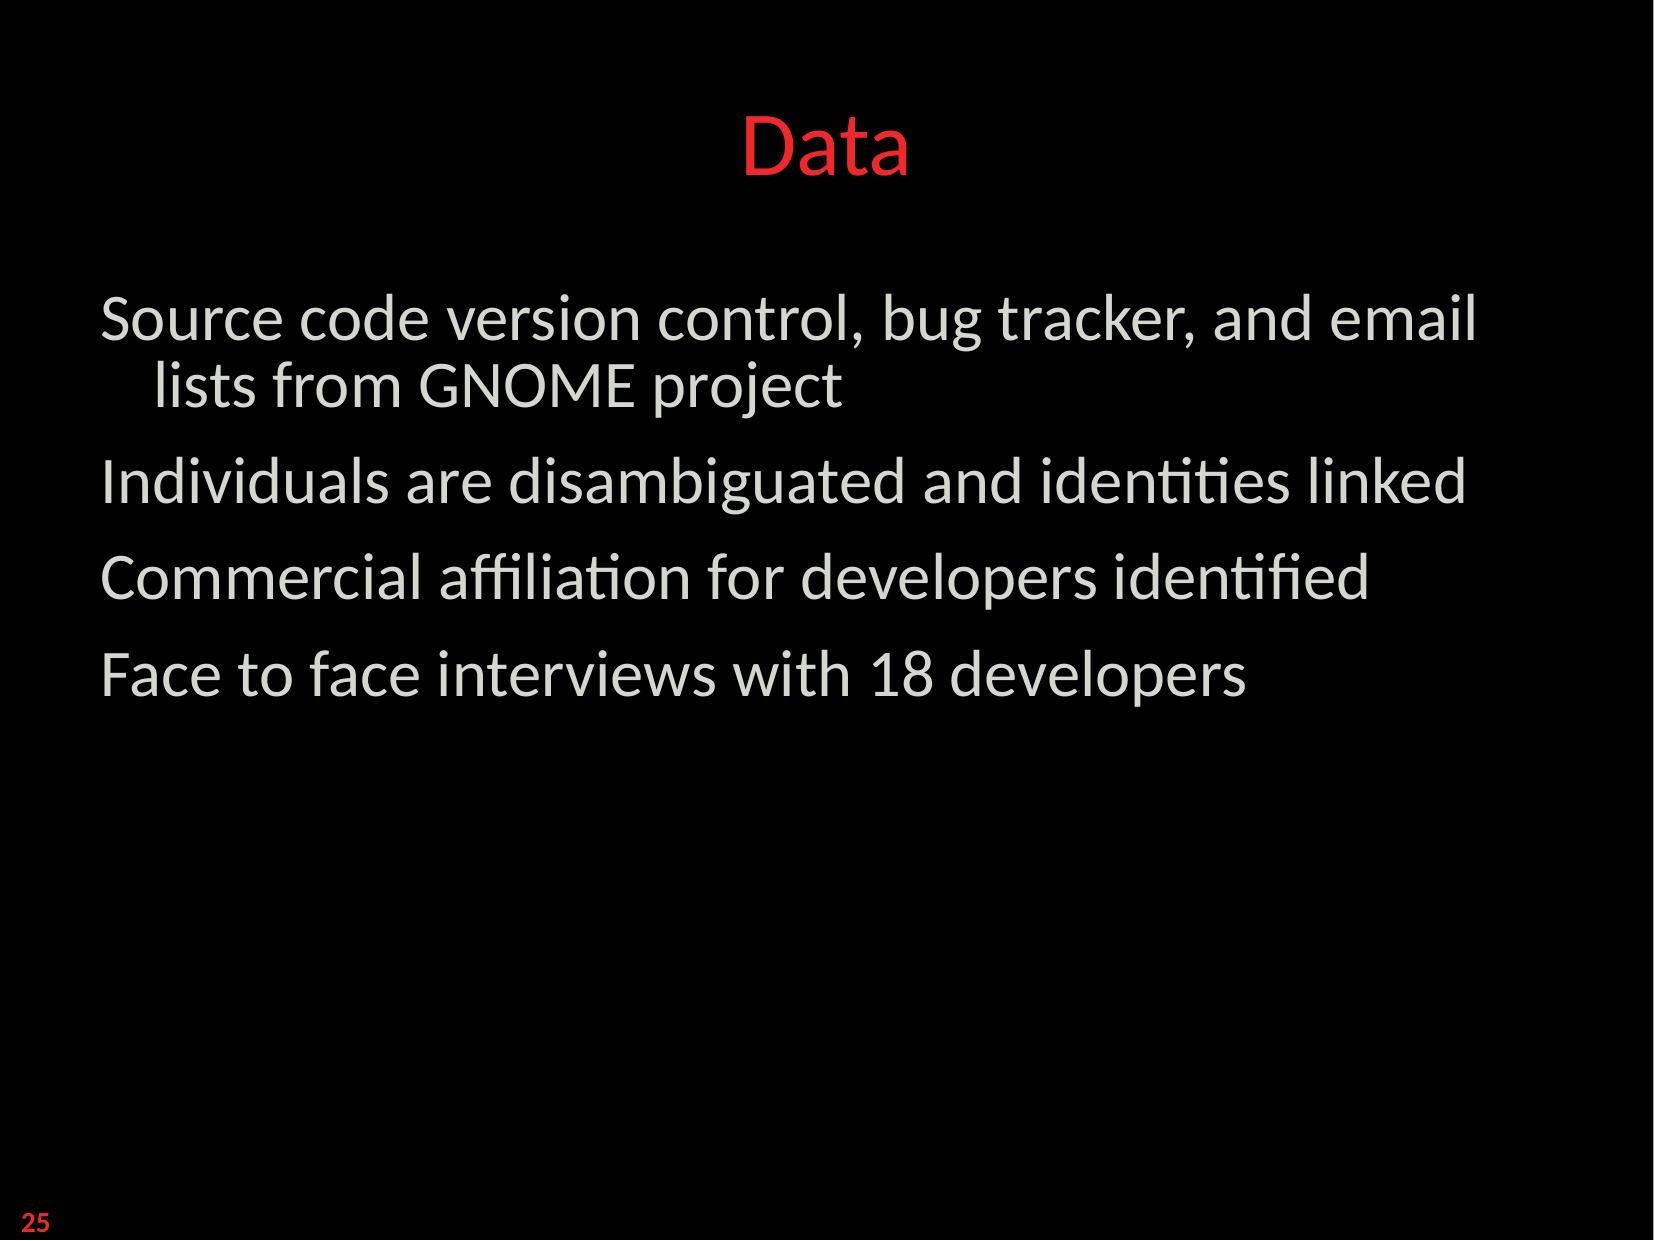

# Data
Source code version control, bug tracker, and email lists from GNOME project
Individuals are disambiguated and identities linked
Commercial affiliation for developers identified
Face to face interviews with 18 developers
25